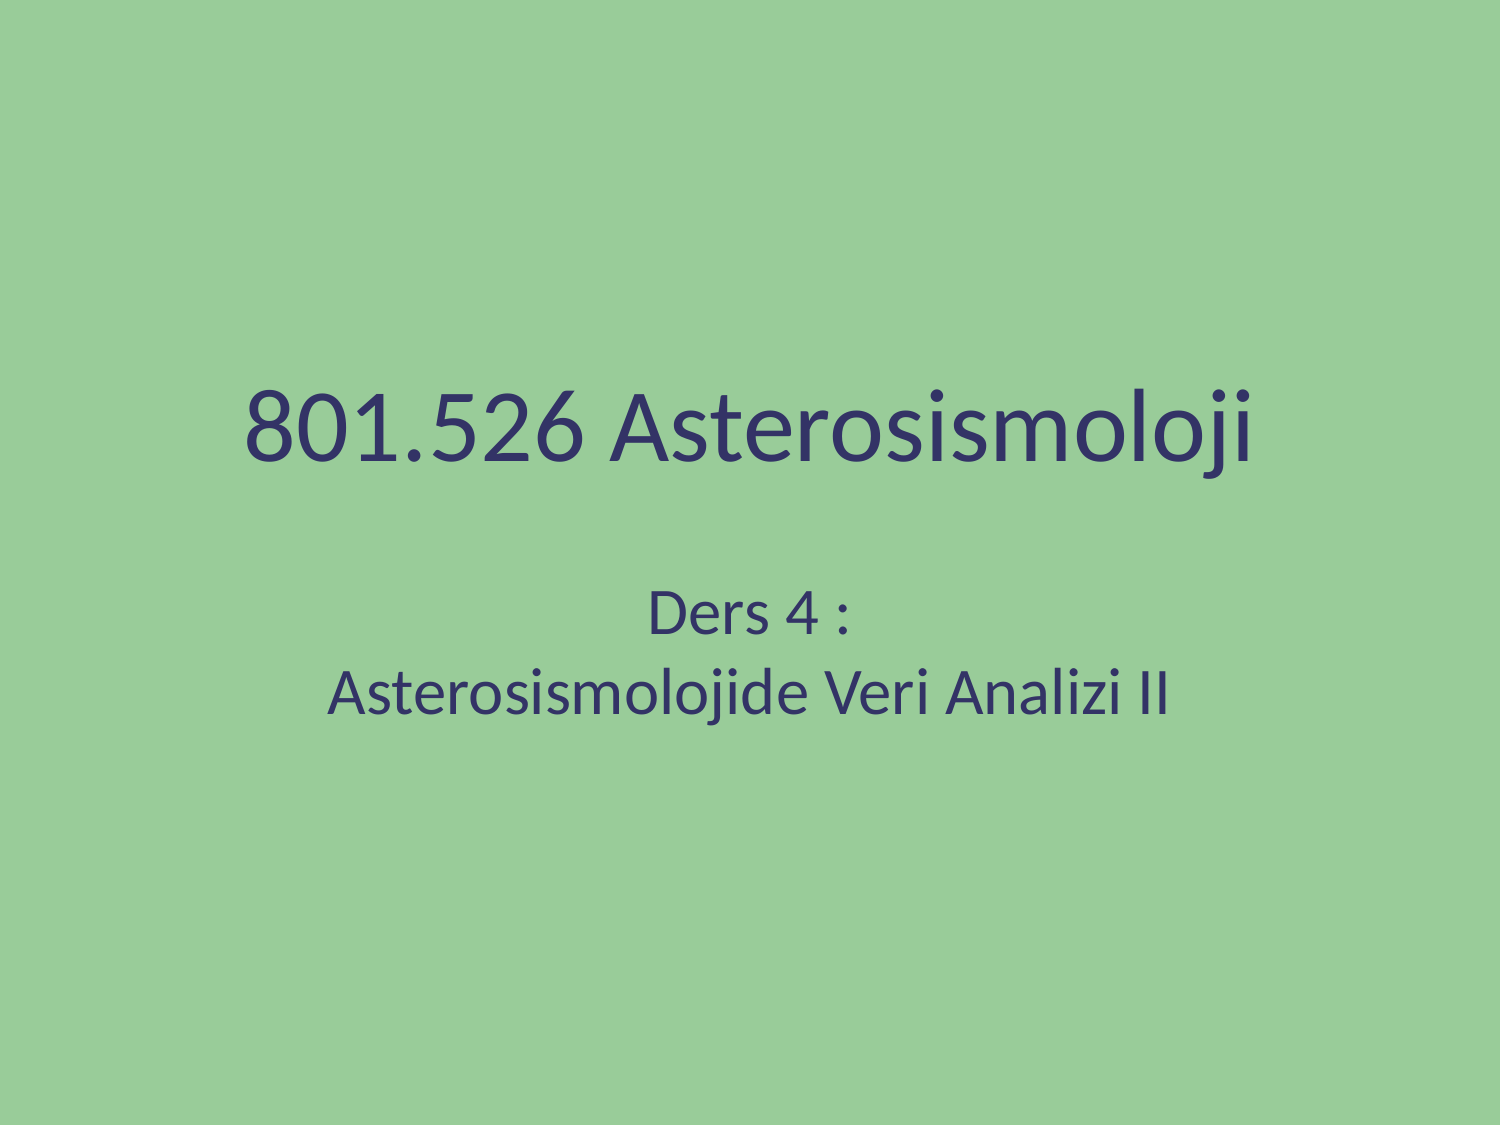

# 801.526 Asterosismoloji
Ders 4 :
Asterosismolojide Veri Analizi II